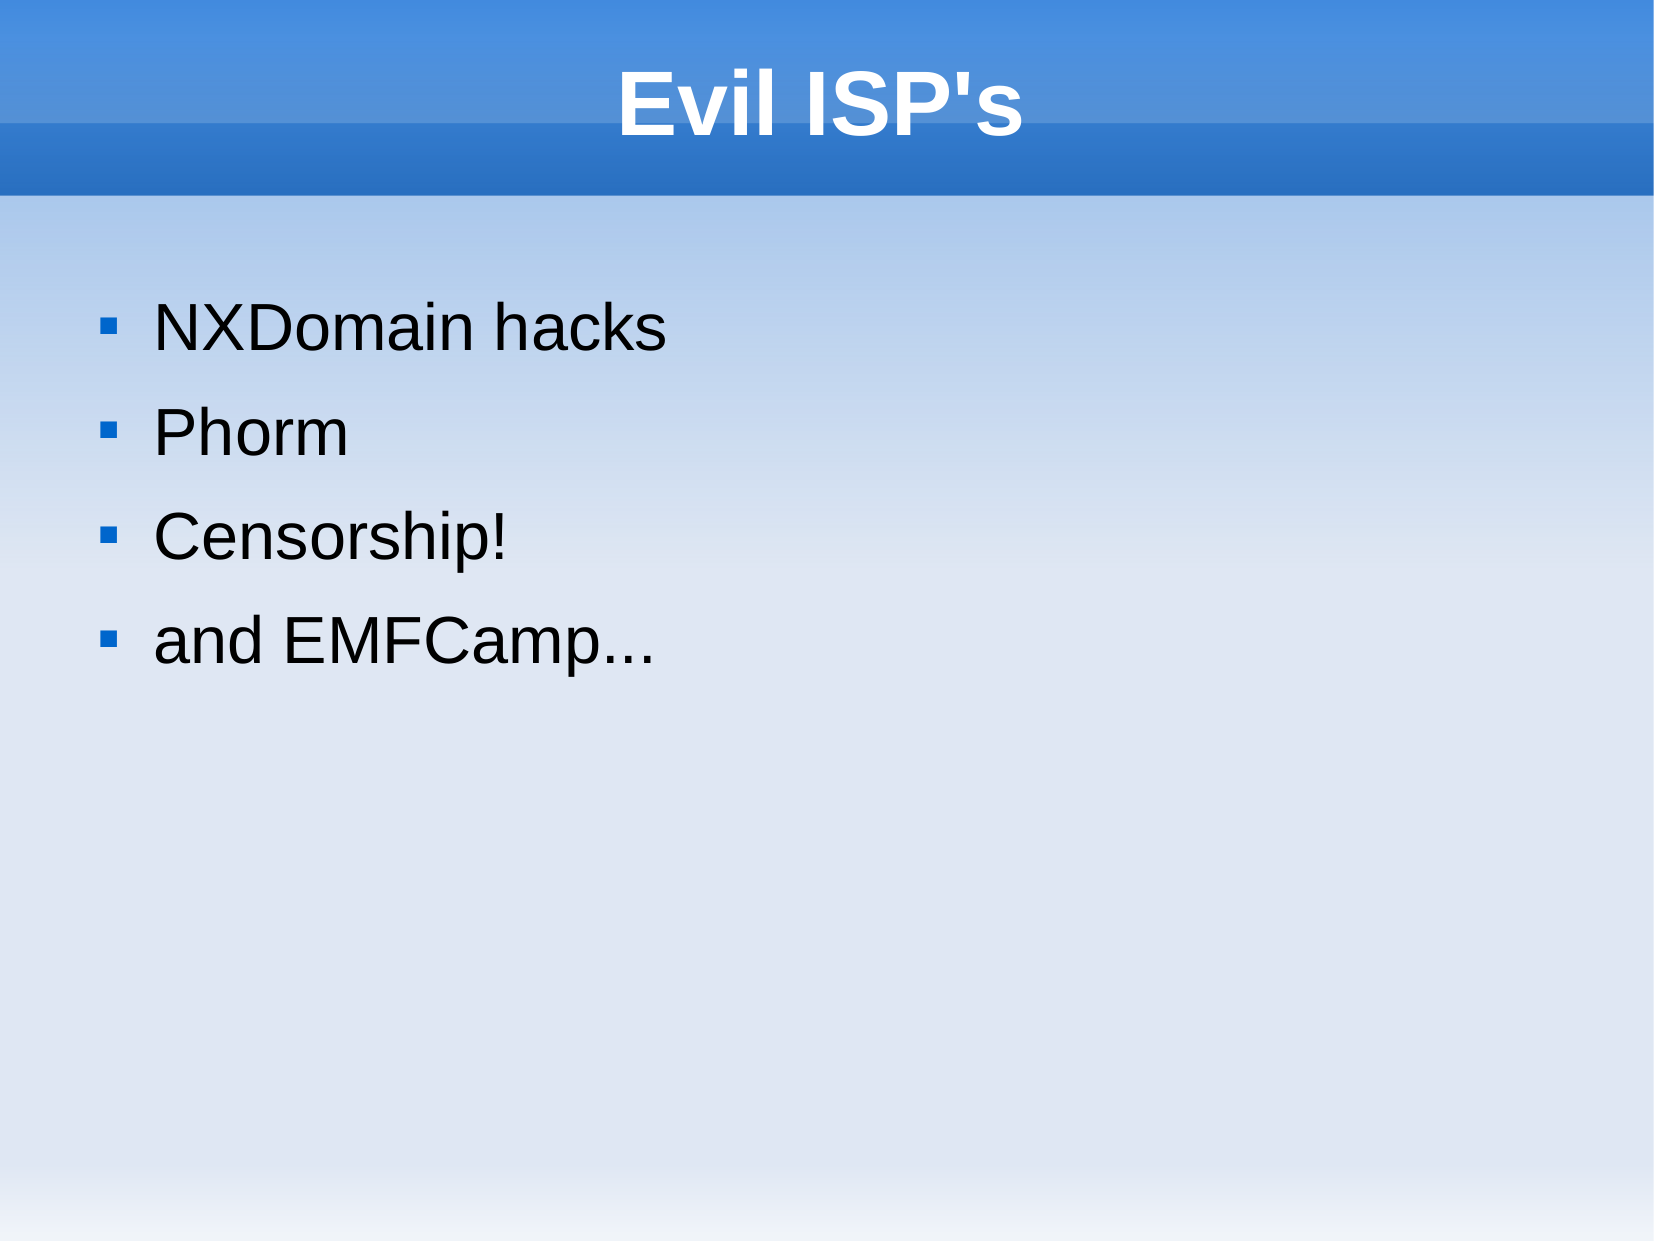

# Evil ISP's
NXDomain hacks
Phorm
Censorship!
and EMFCamp...